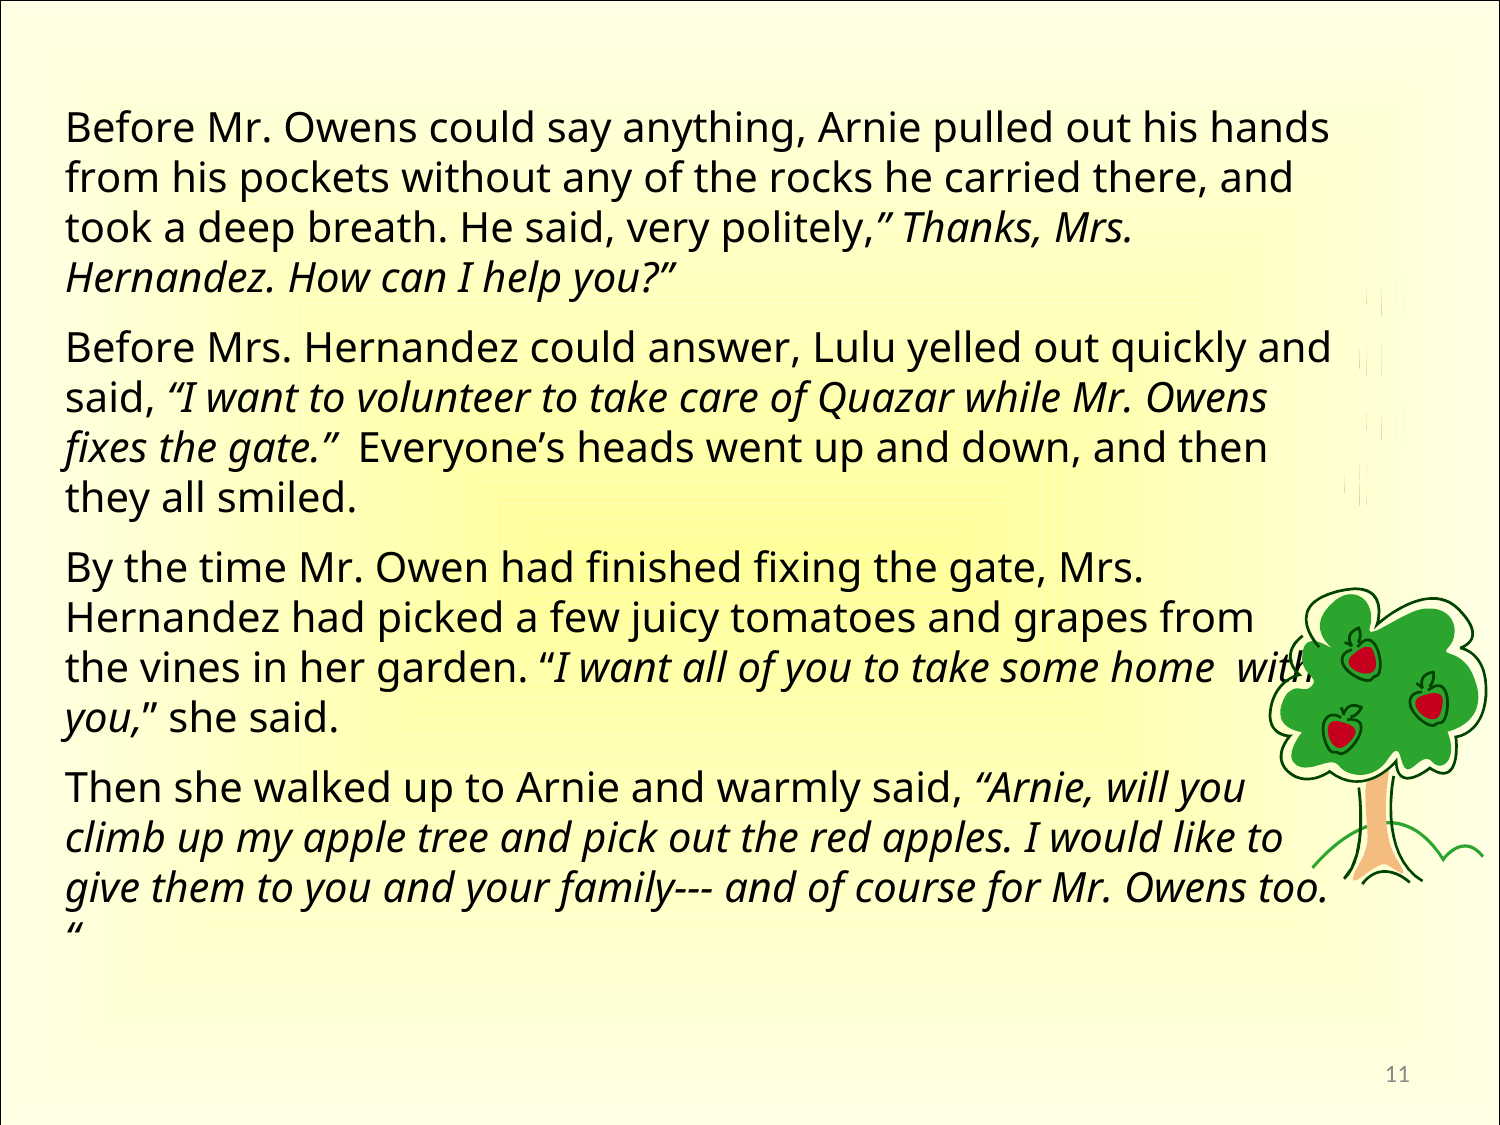

Before Mr. Owens could say anything, Arnie pulled out his hands from his pockets without any of the rocks he carried there, and took a deep breath. He said, very politely,” Thanks, Mrs. Hernandez. How can I help you?”
Before Mrs. Hernandez could answer, Lulu yelled out quickly and said, “I want to volunteer to take care of Quazar while Mr. Owens fixes the gate.” Everyone’s heads went up and down, and then they all smiled.
By the time Mr. Owen had finished fixing the gate, Mrs. Hernandez had picked a few juicy tomatoes and grapes from the vines in her garden. “I want all of you to take some home with you,” she said.
Then she walked up to Arnie and warmly said, “Arnie, will you climb up my apple tree and pick out the red apples. I would like to give them to you and your family--- and of course for Mr. Owens too. “